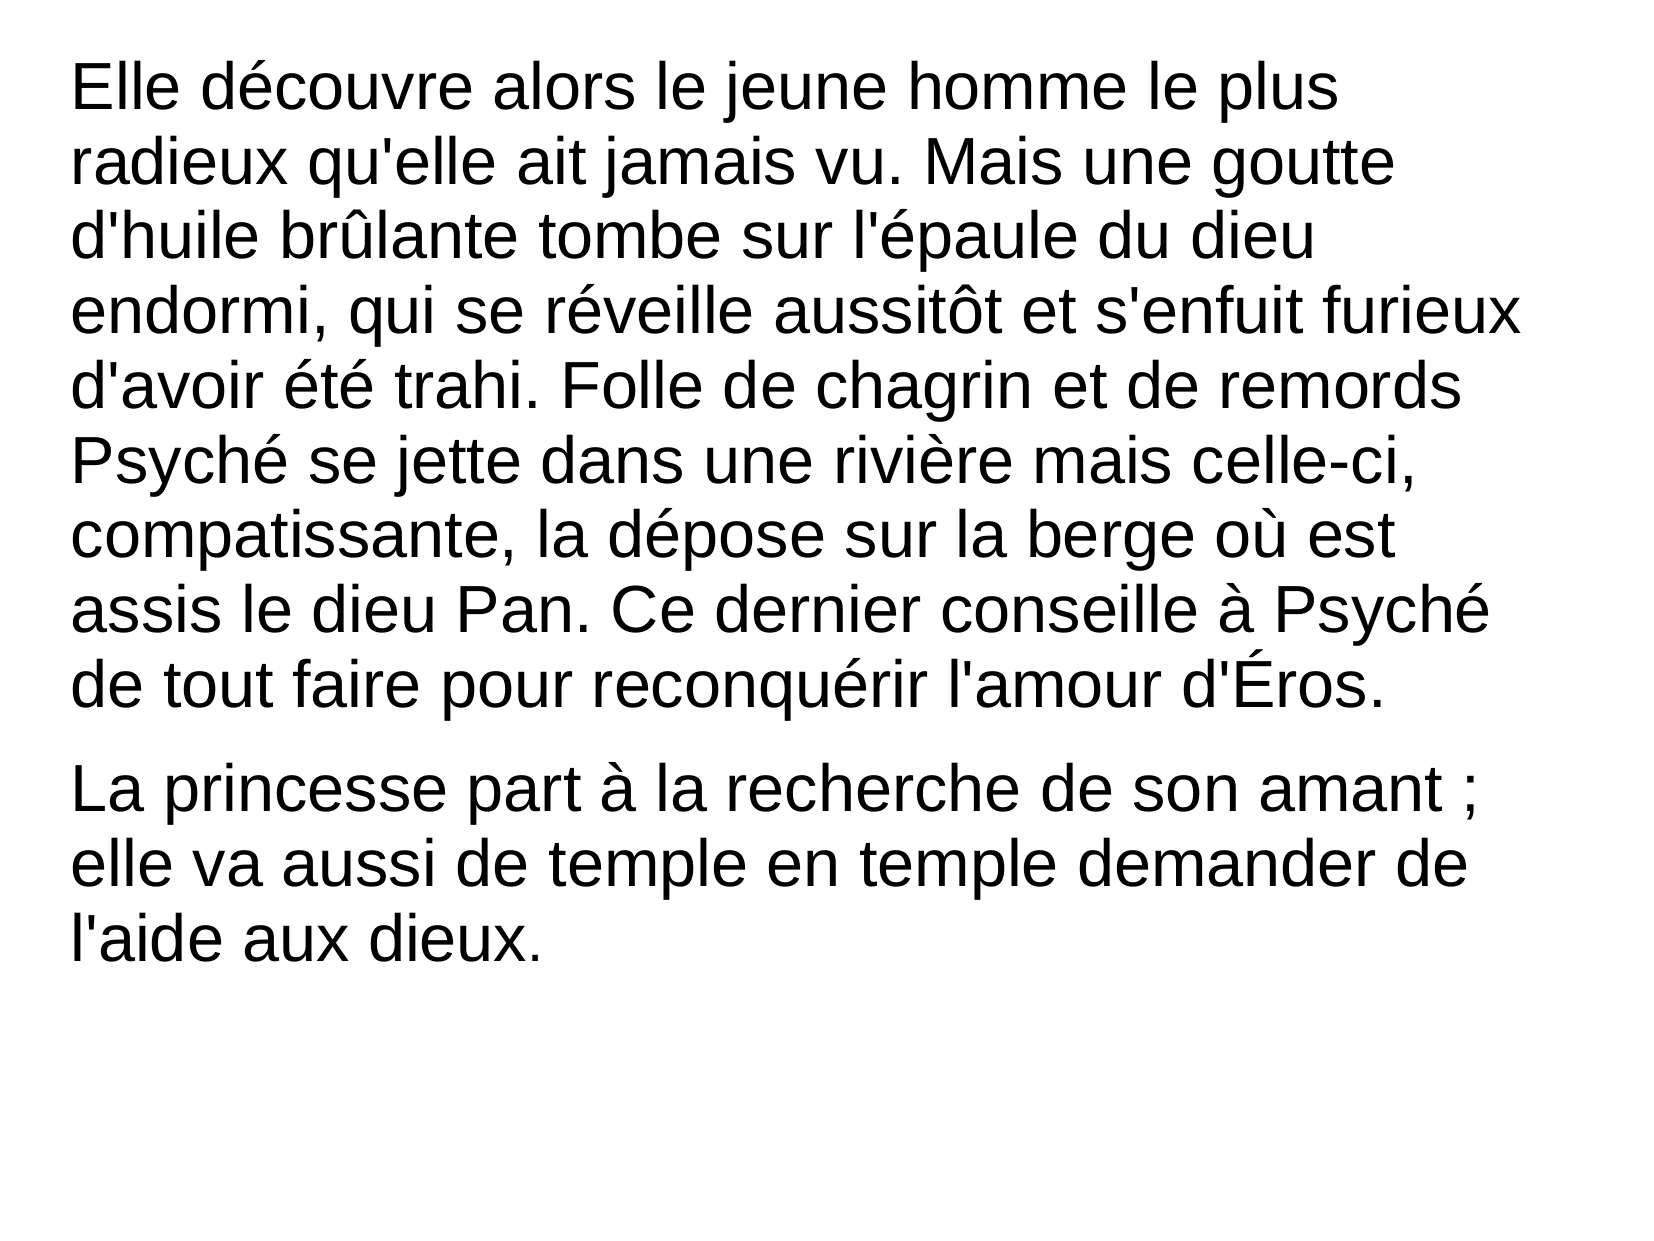

# Elle découvre alors le jeune homme le plus radieux qu'elle ait jamais vu. Mais une goutte d'huile brûlante tombe sur l'épaule du dieu endormi, qui se réveille aussitôt et s'enfuit furieux d'avoir été trahi. Folle de chagrin et de remords Psyché se jette dans une rivière mais celle-ci, compatissante, la dépose sur la berge où est assis le dieu Pan. Ce dernier conseille à Psyché de tout faire pour reconquérir l'amour d'Éros.
La princesse part à la recherche de son amant ; elle va aussi de temple en temple demander de l'aide aux dieux.